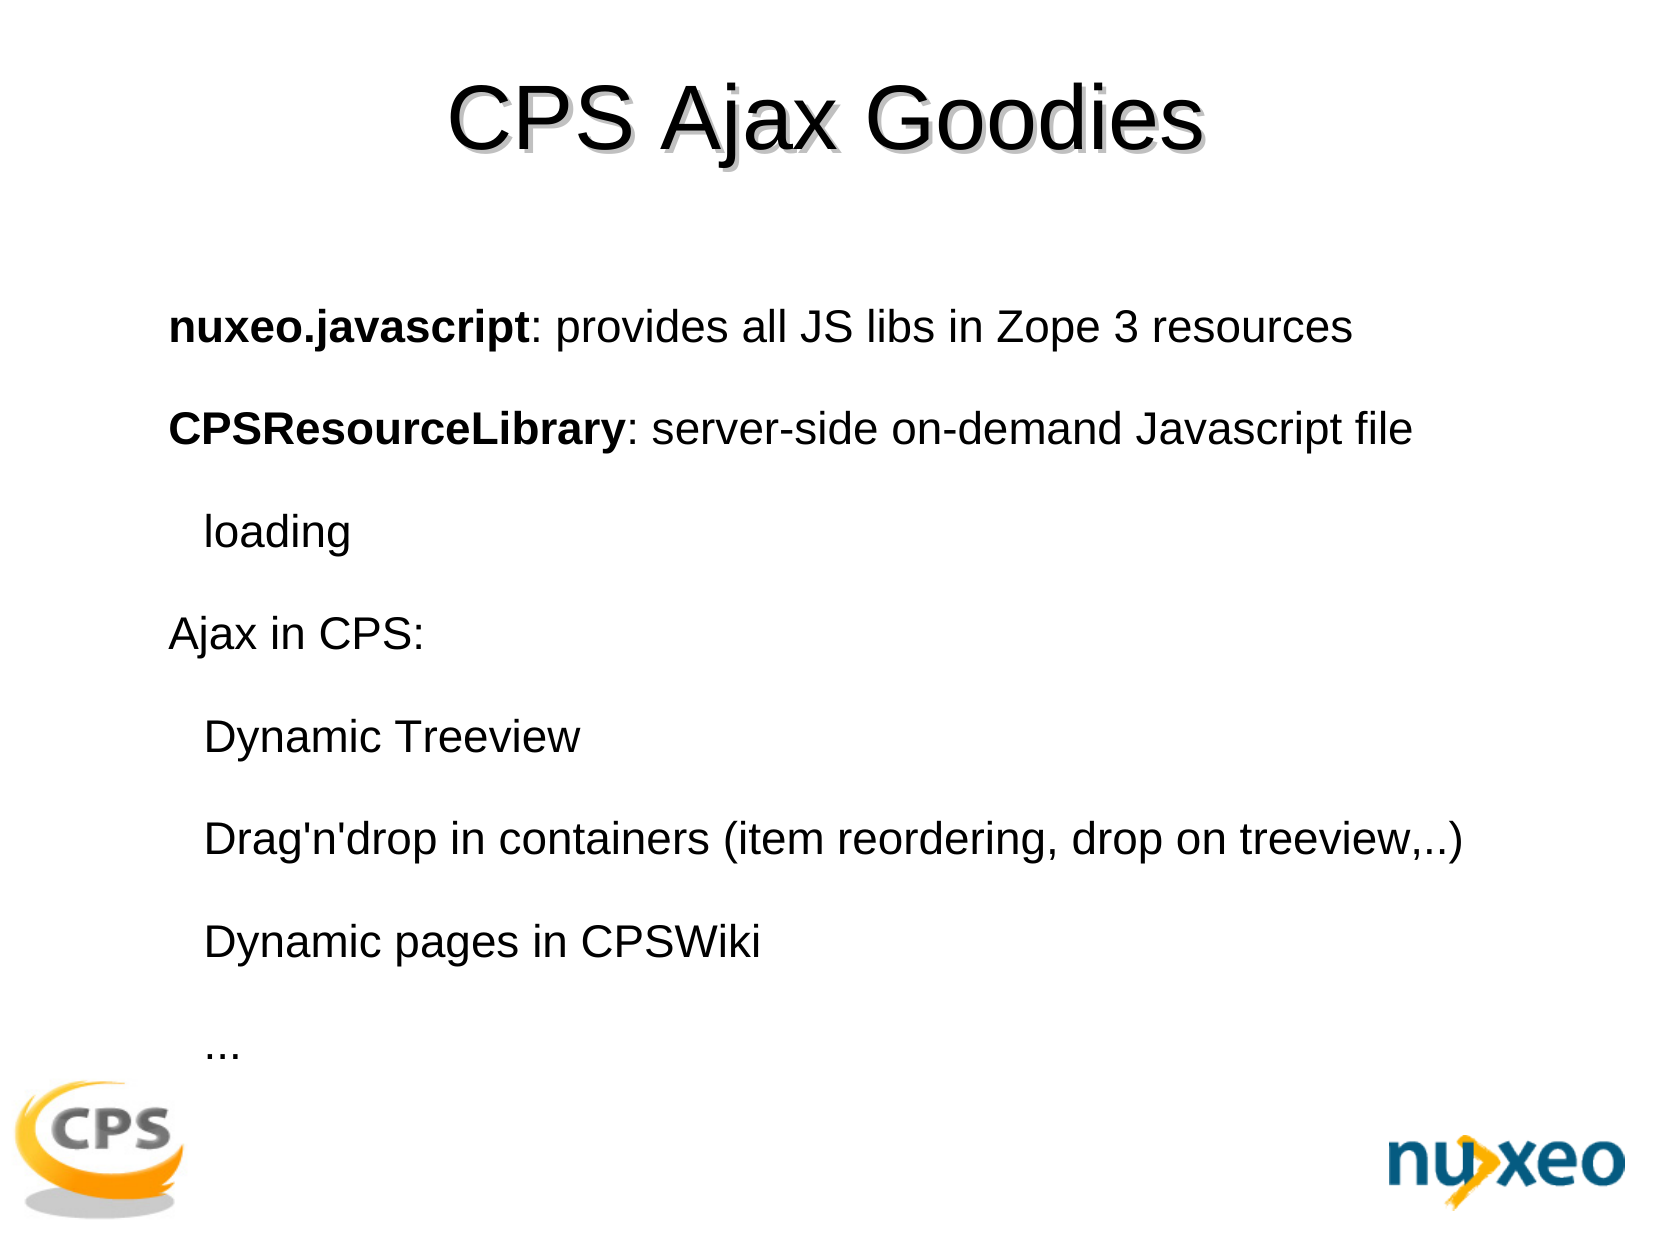

CPS Ajax Goodies
nuxeo.javascript: provides all JS libs in Zope 3 resources
CPSResourceLibrary: server-side on-demand Javascript file loading
Ajax in CPS:
Dynamic Treeview
Drag'n'drop in containers (item reordering, drop on treeview,..)
Dynamic pages in CPSWiki
...